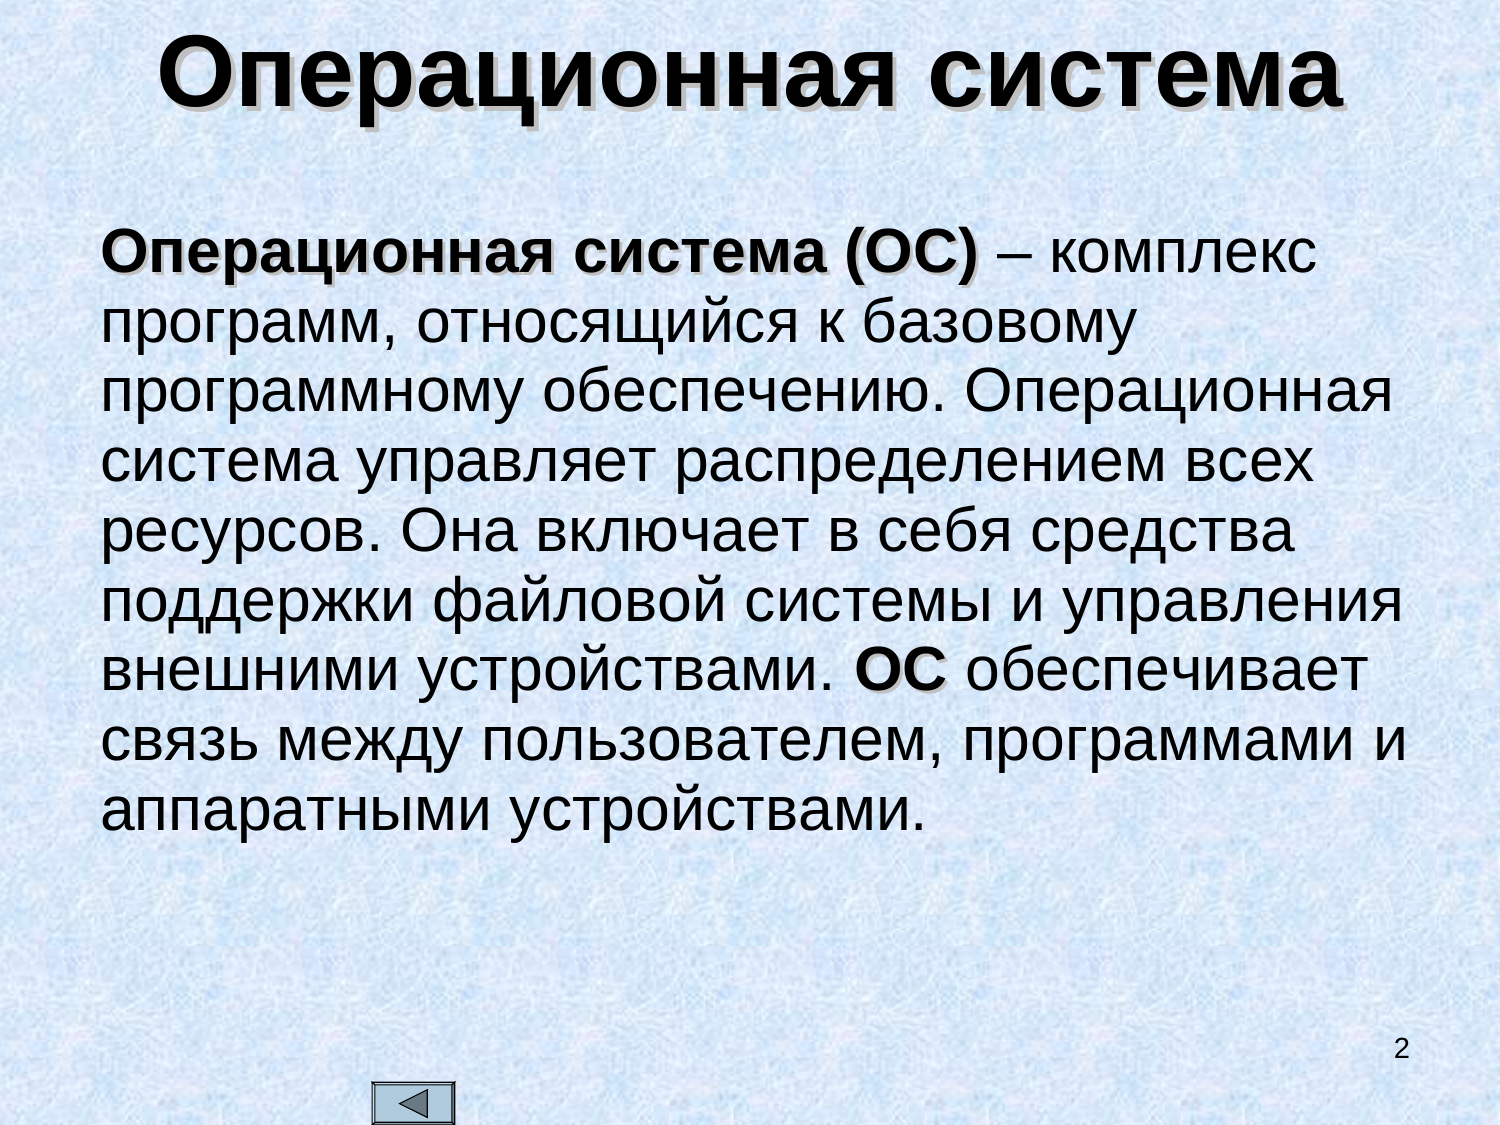

# Операционная система
	Операционная система (ОС) – комплекс программ, относящийся к базовому программному обеспечению. Операционная система управляет распределением всех ресурсов. Она включает в себя средства поддержки файловой системы и управления внешними устройствами. ОС обеспечивает связь между пользователем, программами и аппаратными устройствами.
2